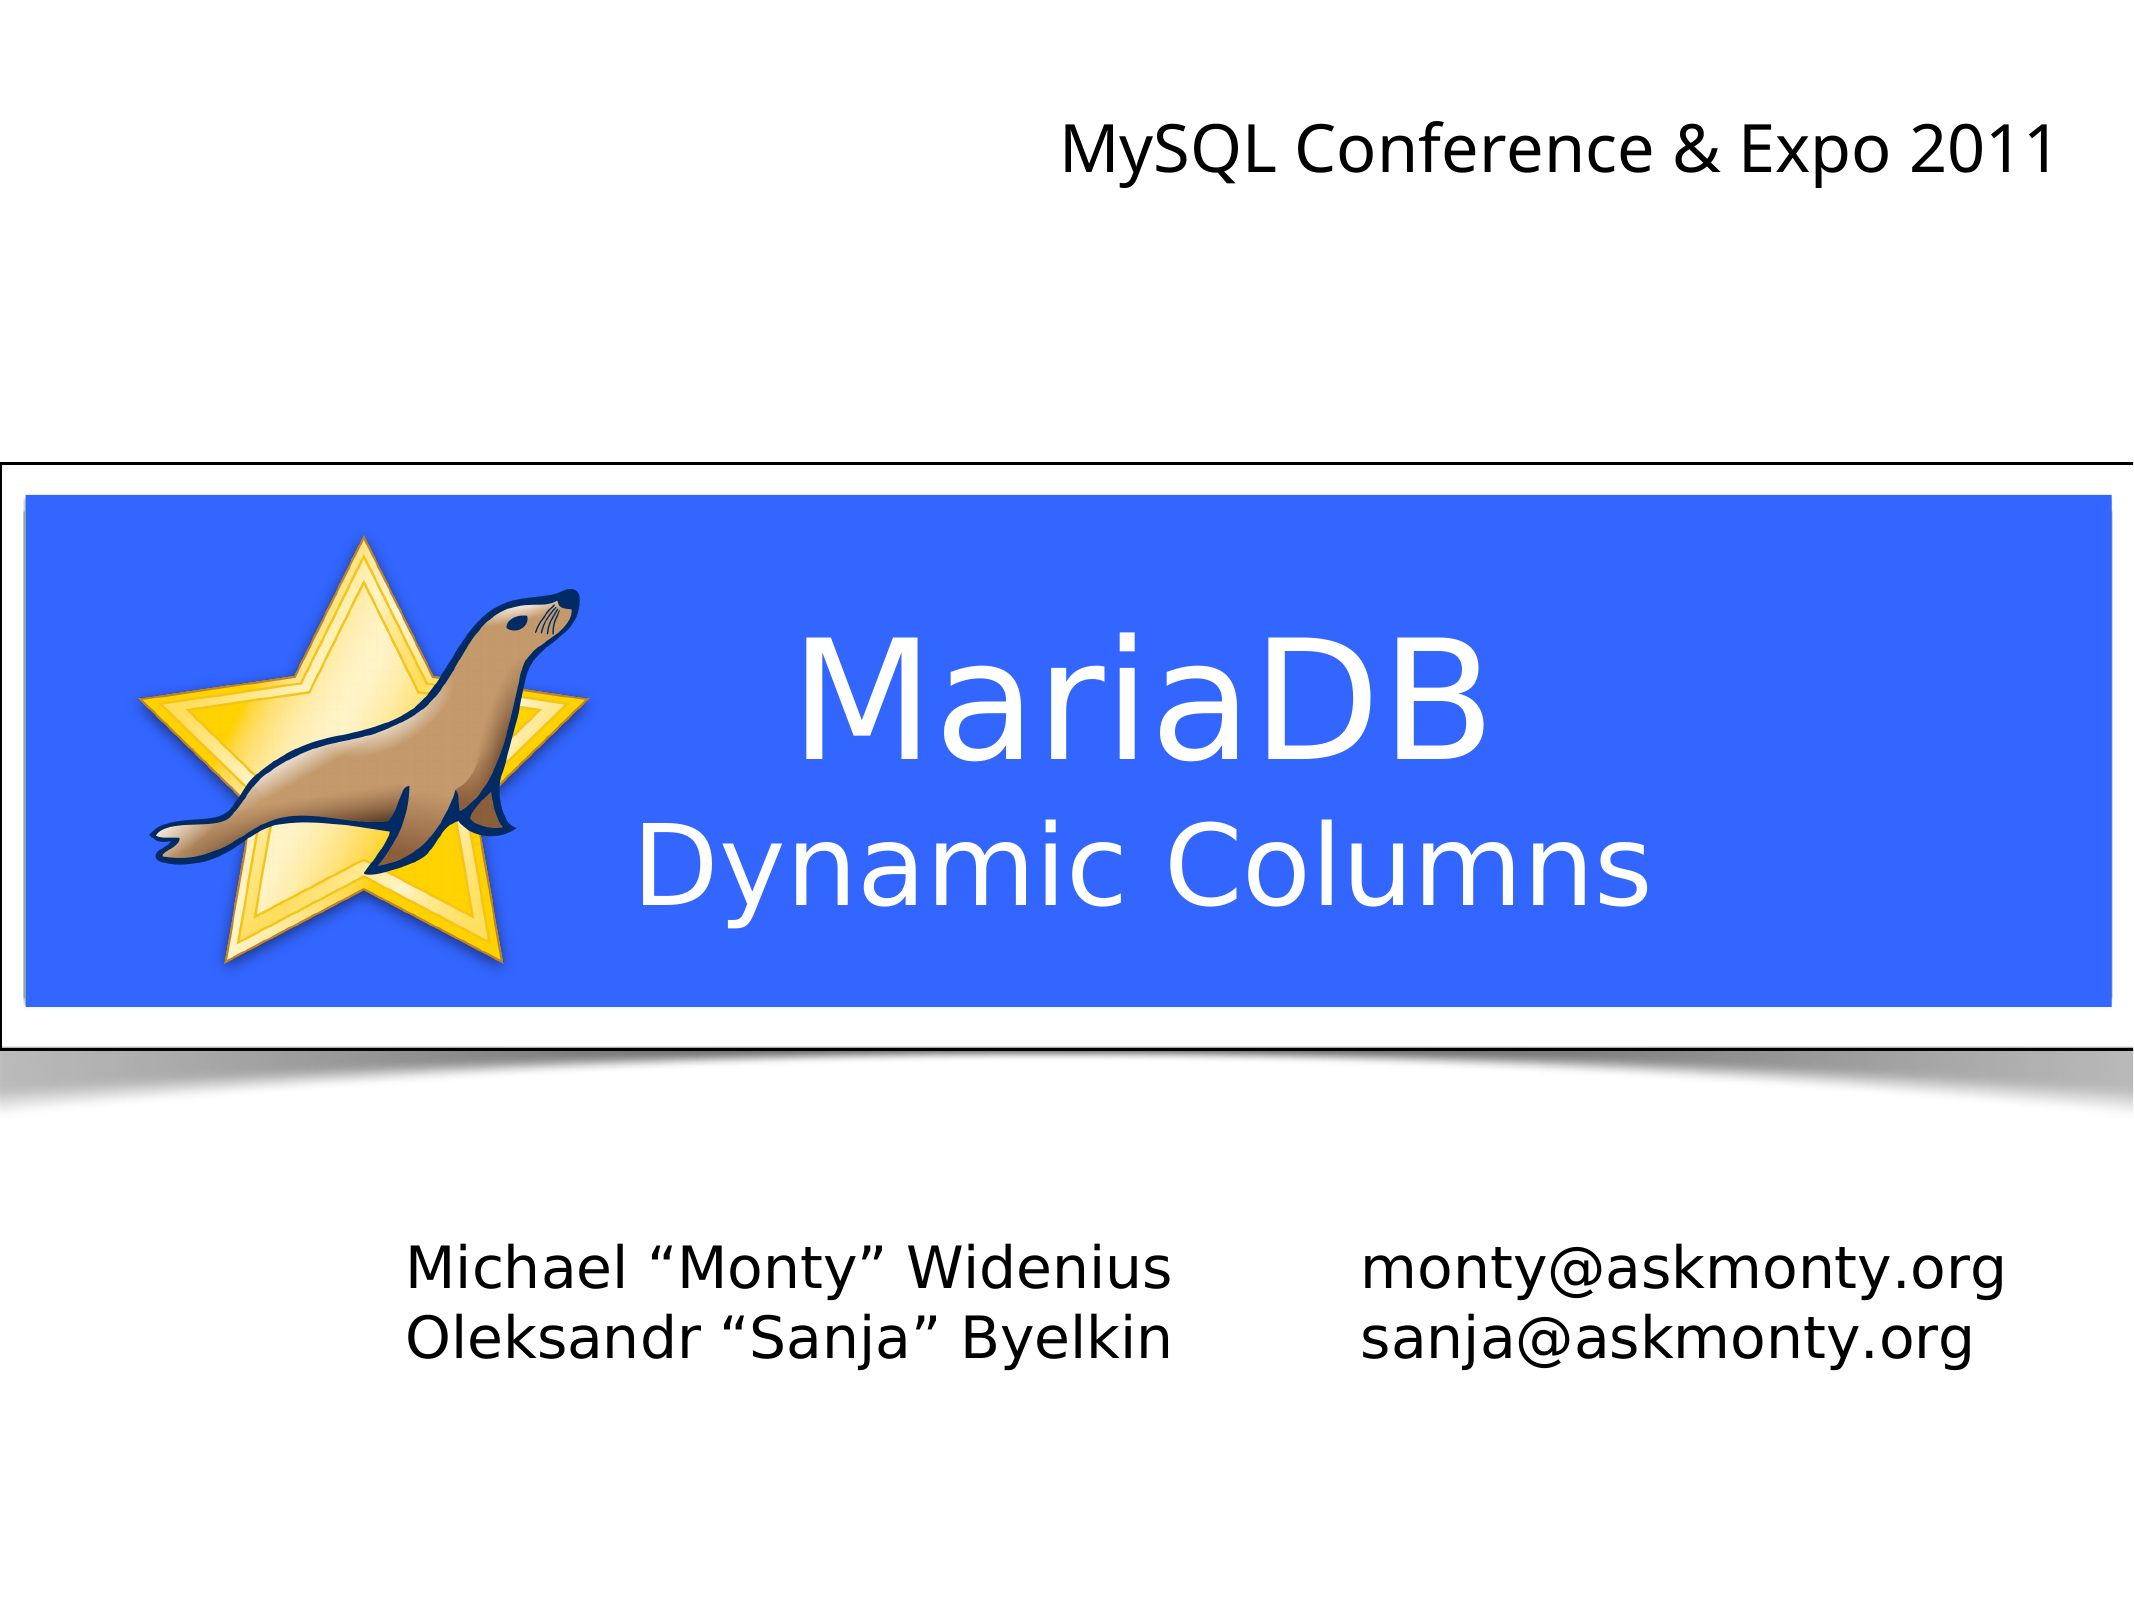

# MySQL Conference & Expo 2011
MariaDB
Dynamic Columns
Michael “Monty” Widenius	 monty@askmonty.org
Oleksandr “Sanja” Byelkin	 sanja@askmonty.org